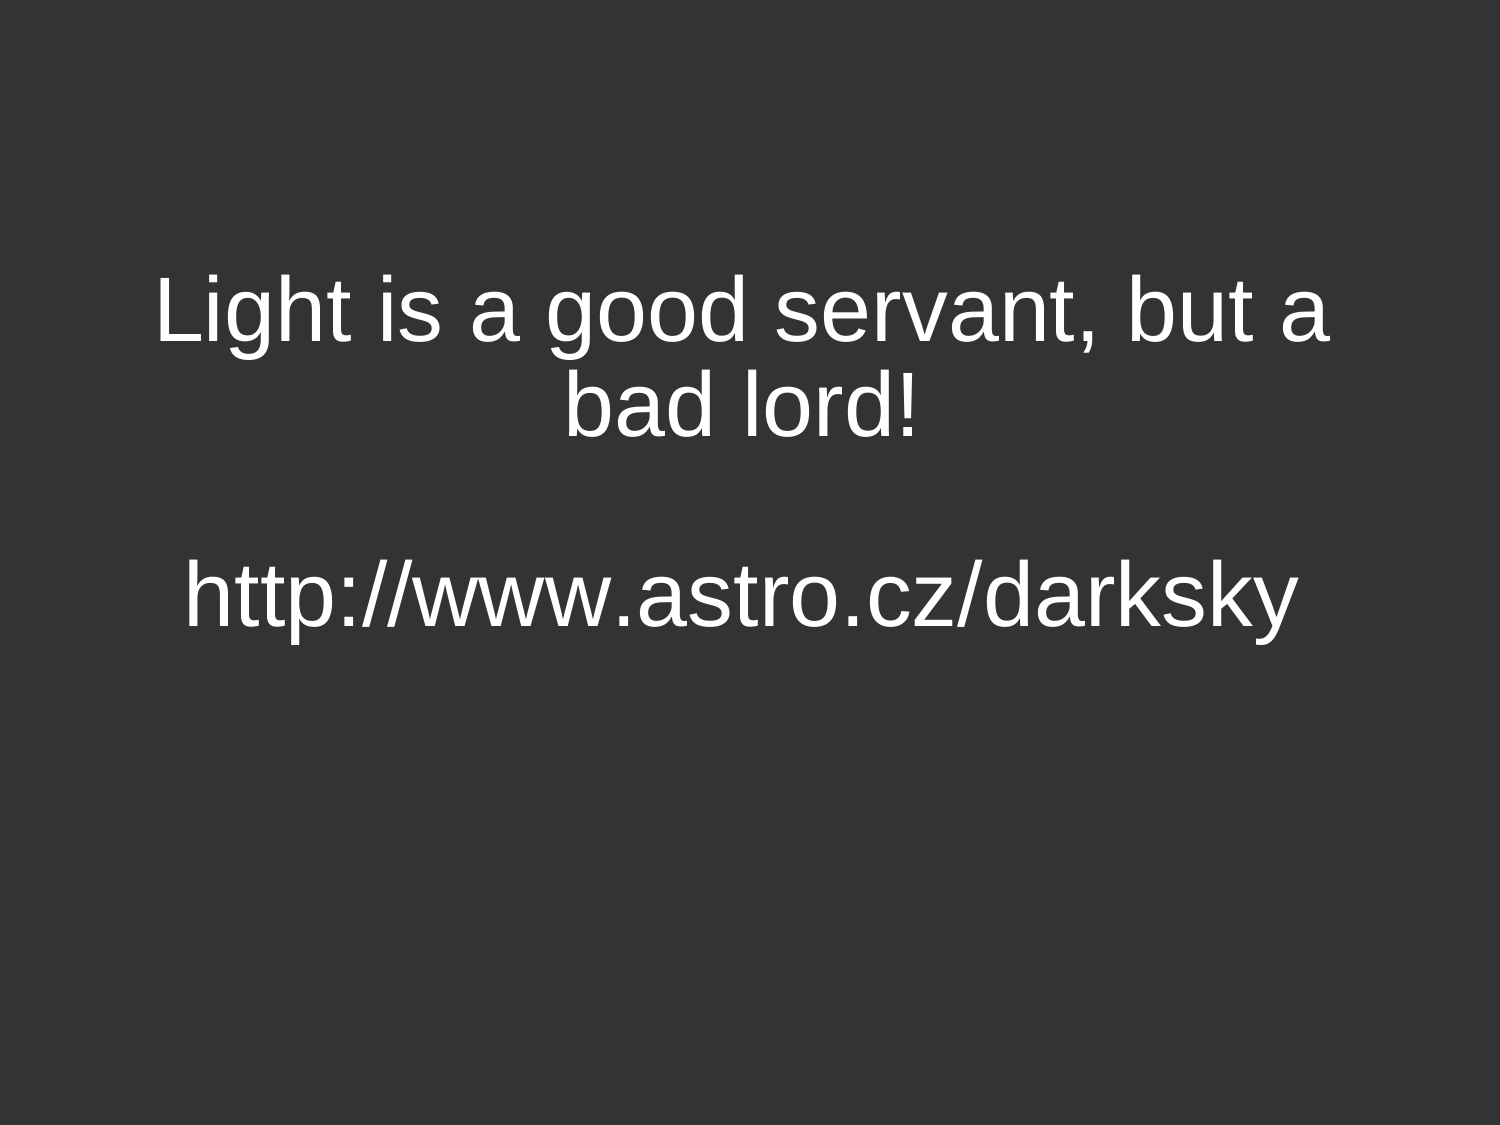

# Light is a good servant, but a bad lord! http://www.astro.cz/darksky